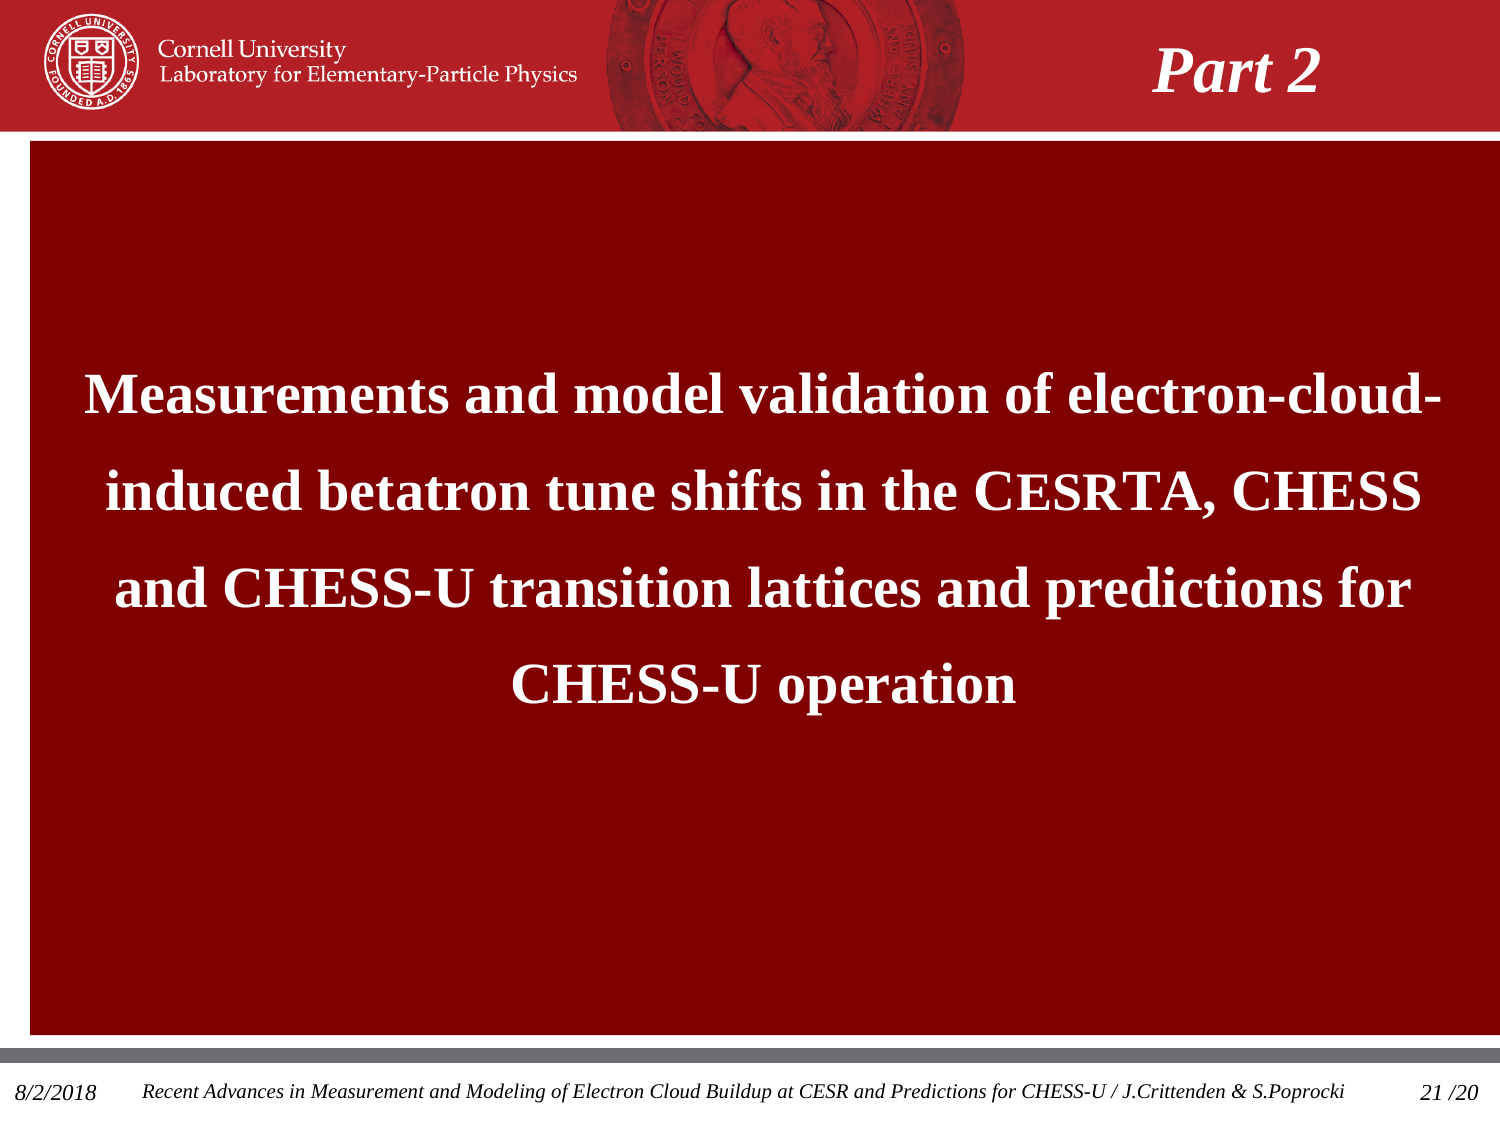

# Part 2
Measurements and model validation of electron-cloud-
induced betatron tune shifts in the CESRTA, CHESS and CHESS-U transition lattices and predictions for CHESS-U operation